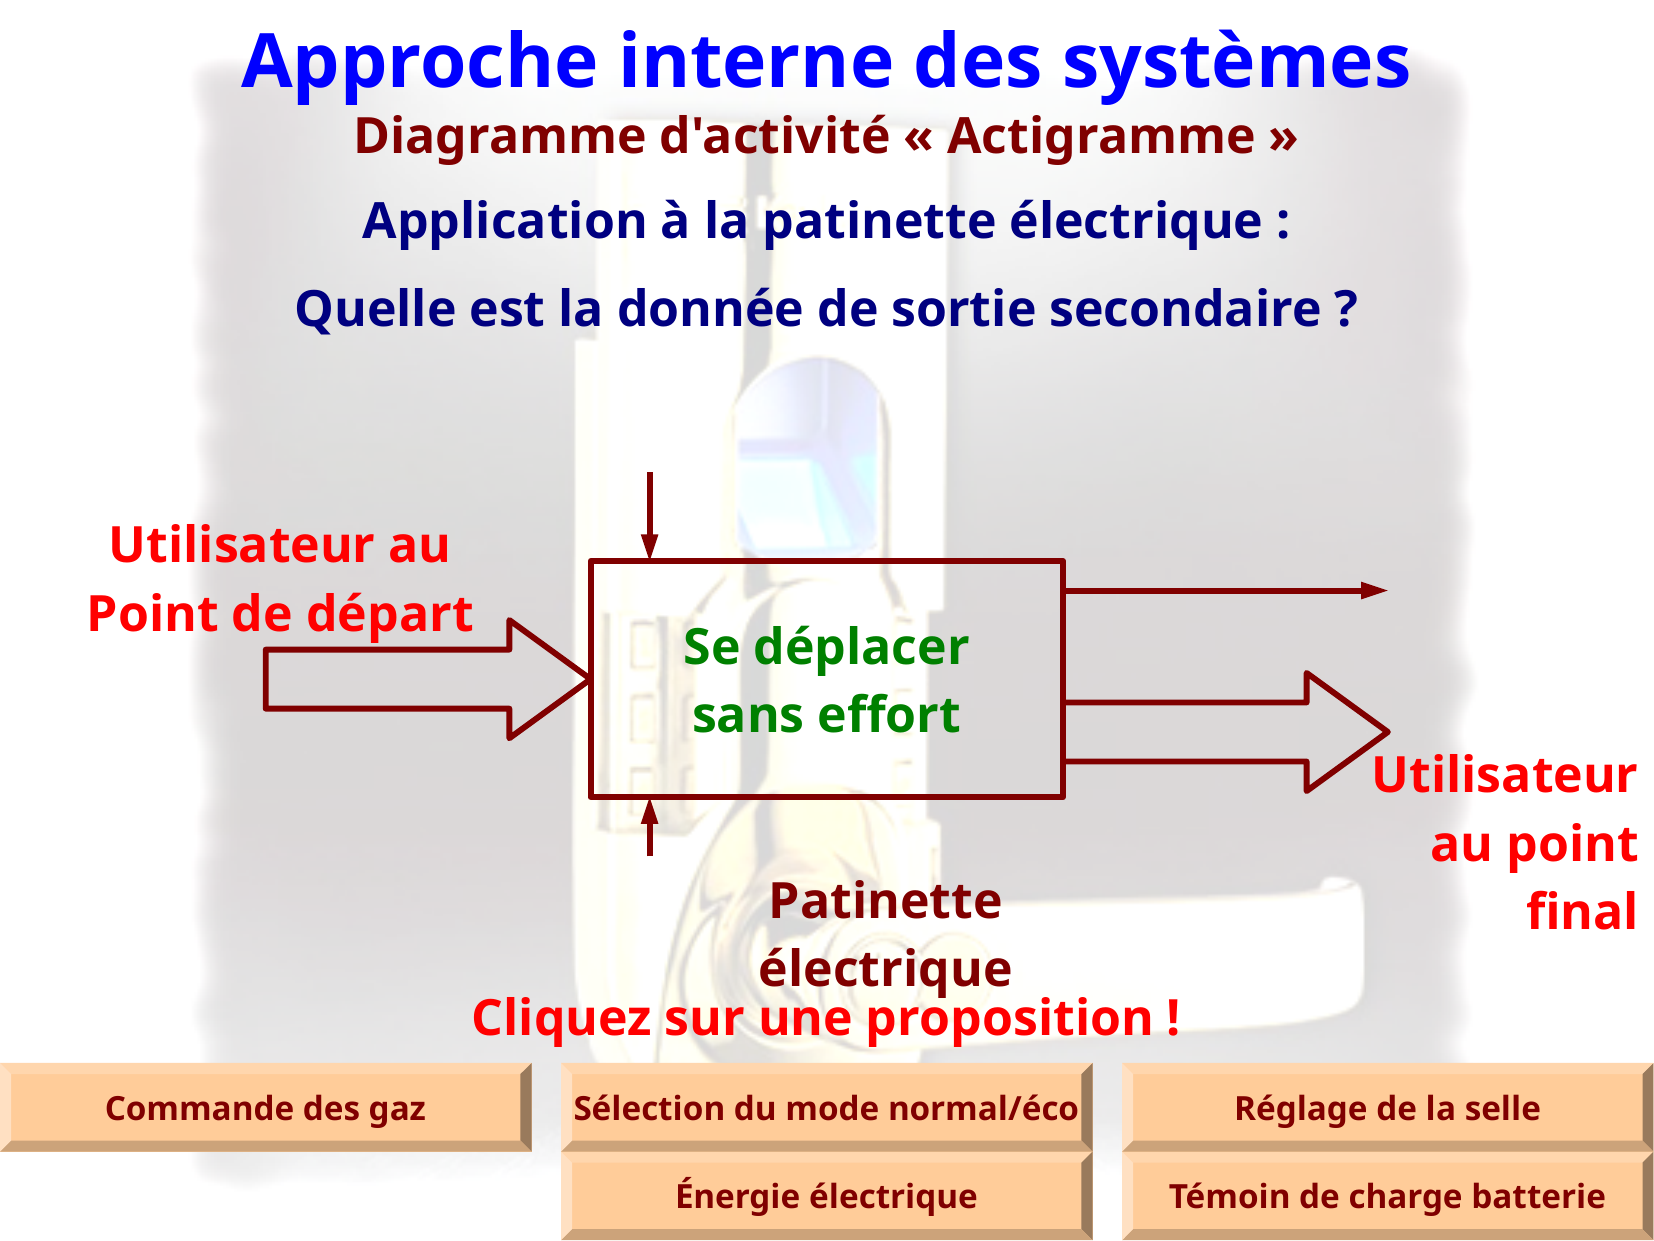

Diagramme d'activité « Actigramme »
Application à la patinette électrique :
Quelle est la donnée de sortie secondaire ?
Utilisateur au
Point de départ
Se déplacer
sans effort
Utilisateur au point final
Patinette électrique
Cliquez sur une proposition !
Commande des gaz
Sélection du mode normal/éco
Réglage de la selle
Énergie électrique
Témoin de charge batterie